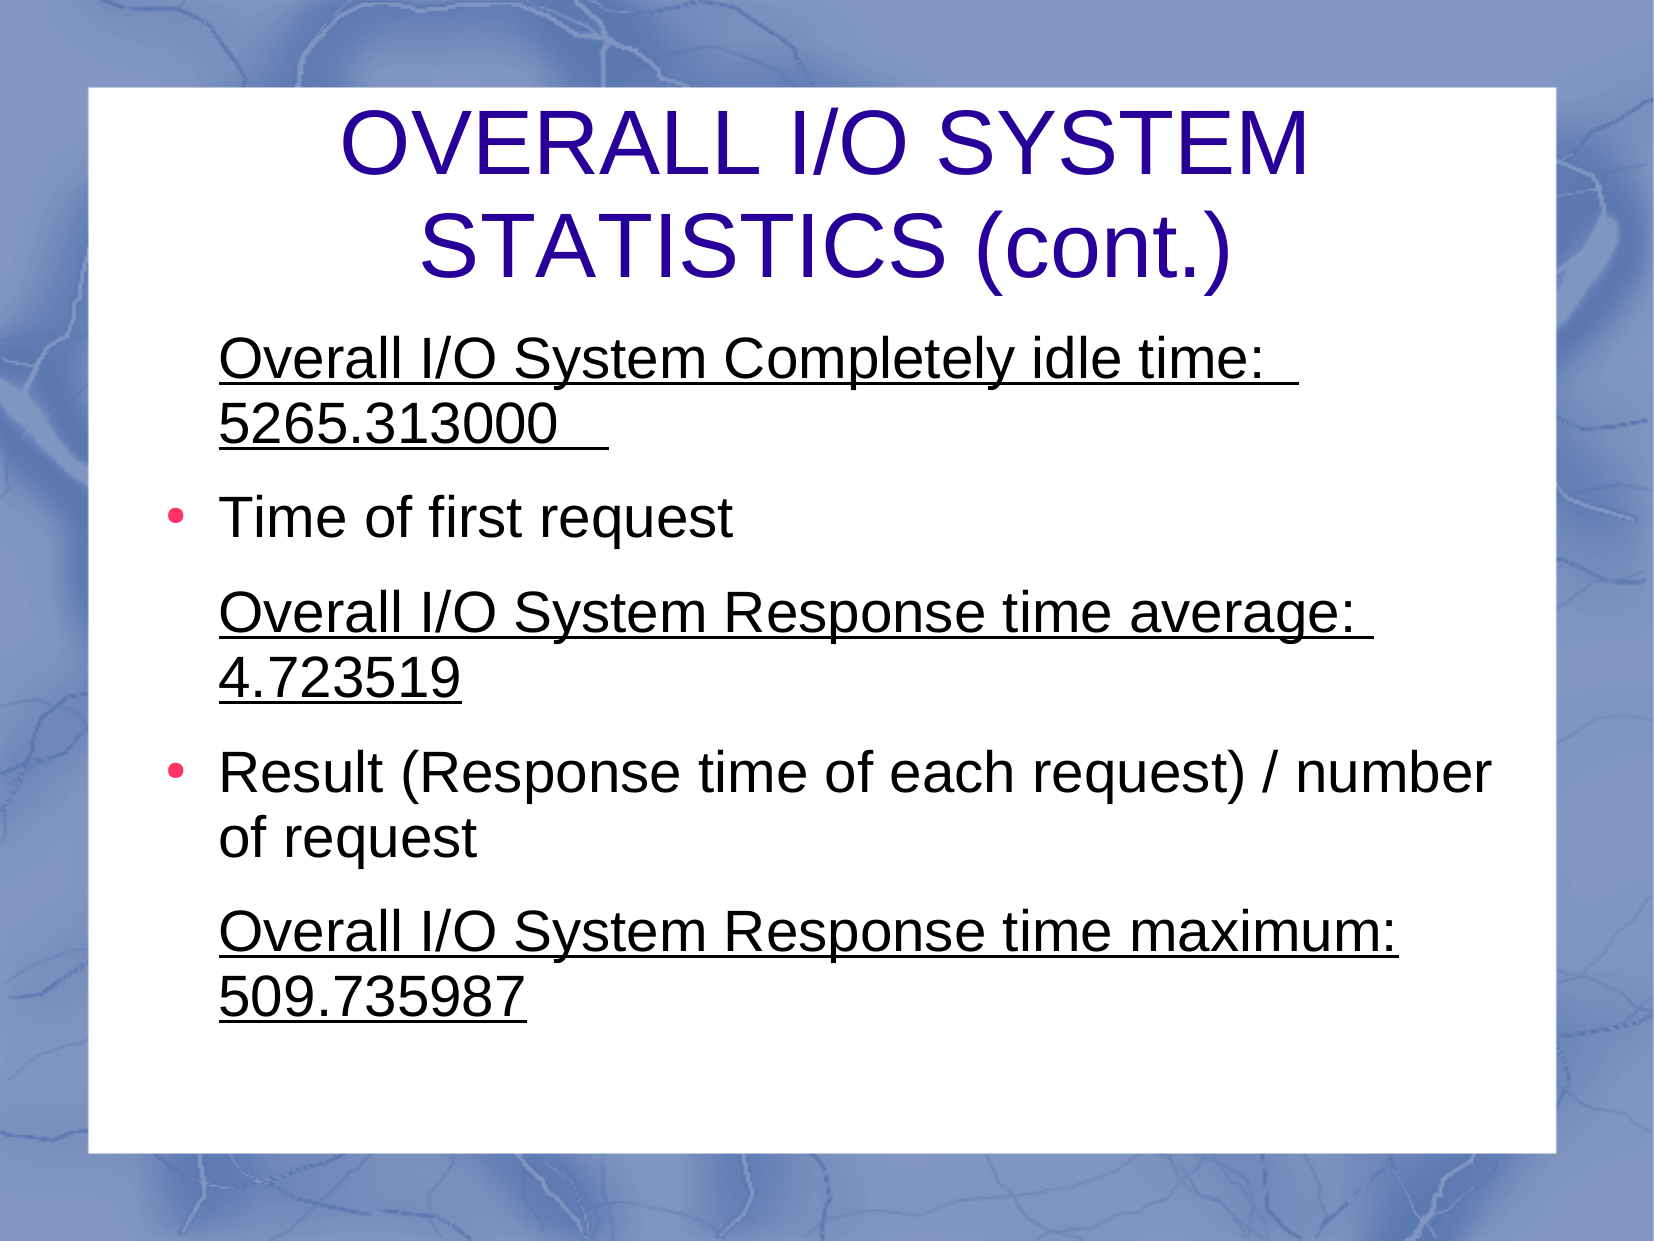

# OVERALL I/O SYSTEM STATISTICS (cont.)
Overall I/O System Completely idle time: 	5265.313000
Time of first request
Overall I/O System Response time average: 	4.723519
Result (Response time of each request) / number of request
Overall I/O System Response time maximum:	509.735987